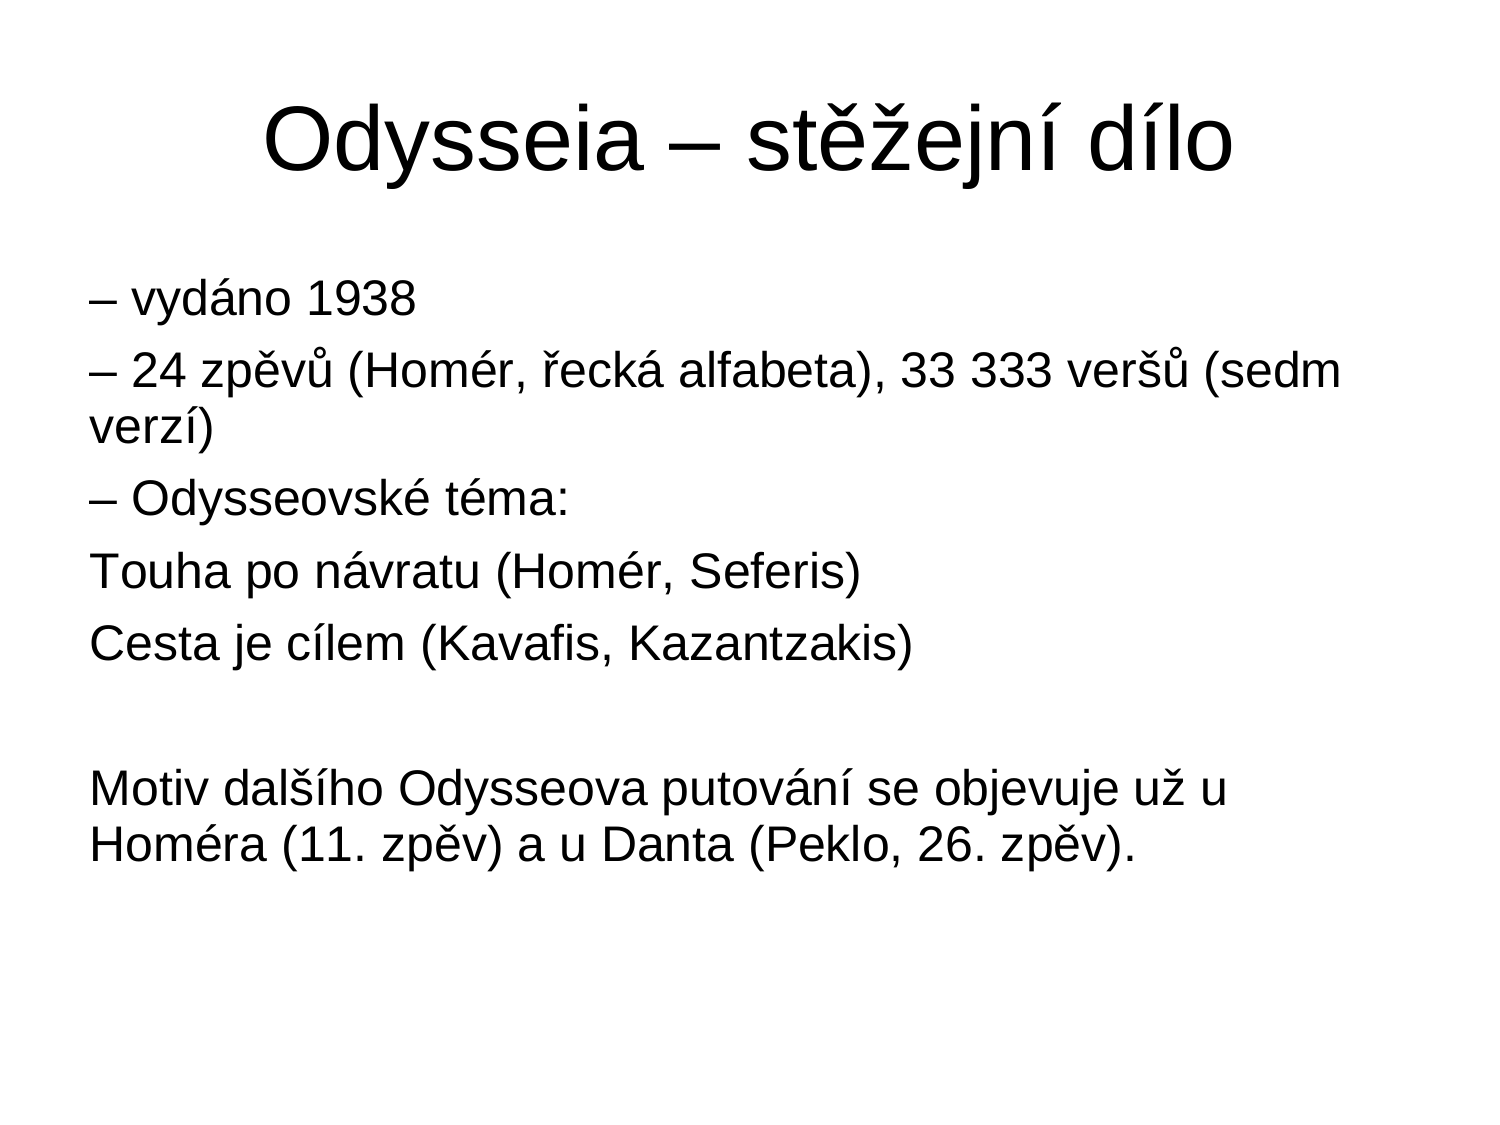

# Odysseia – stěžejní dílo
– vydáno 1938
– 24 zpěvů (Homér, řecká alfabeta), 33 333 veršů (sedm verzí)
– Odysseovské téma:
Touha po návratu (Homér, Seferis)
Cesta je cílem (Kavafis, Kazantzakis)
Motiv dalšího Odysseova putování se objevuje už u Homéra (11. zpěv) a u Danta (Peklo, 26. zpěv).